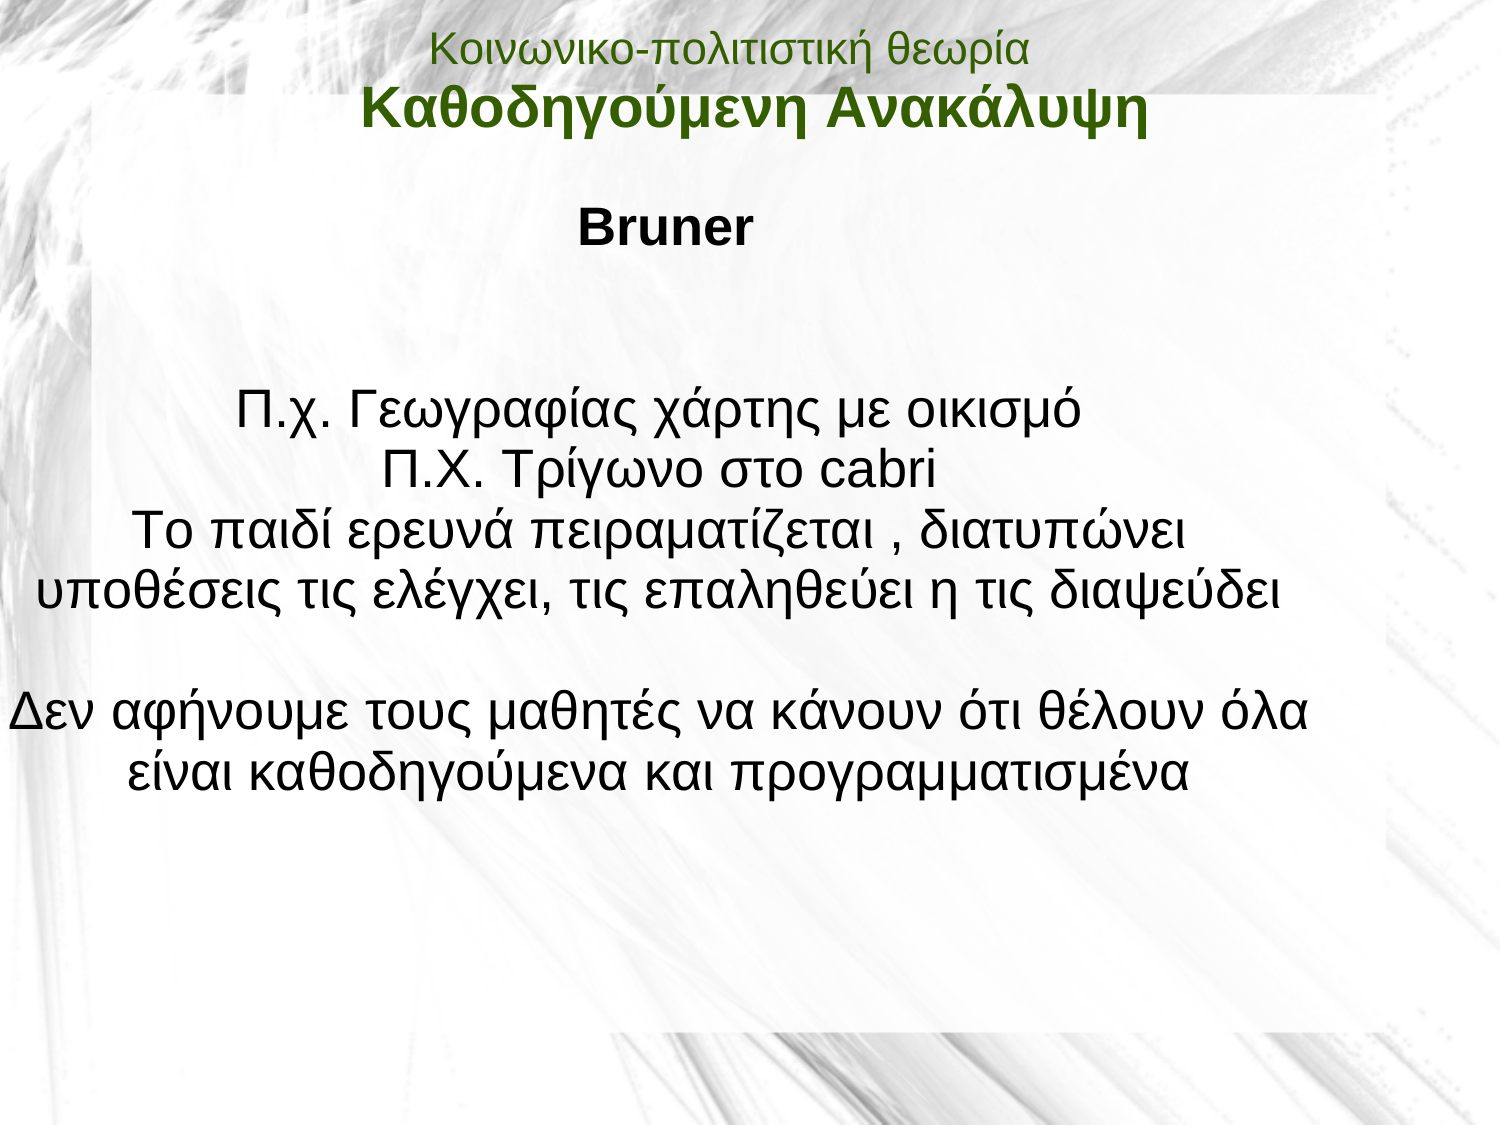

# Κοινωνικο-πολιτιστική θεωρία Καθοδηγούμενη Ανακάλυψη
 Bruner
Π.χ. Γεωγραφίας χάρτης με οικισμό
Π.Χ. Τρίγωνο στο cabri
Το παιδί ερευνά πειραματίζεται , διατυπώνει υποθέσεις τις ελέγχει, τις επαληθεύει η τις διαψεύδει
Δεν αφήνουμε τους μαθητές να κάνουν ότι θέλουν όλα είναι καθοδηγούμενα και προγραμματισμένα